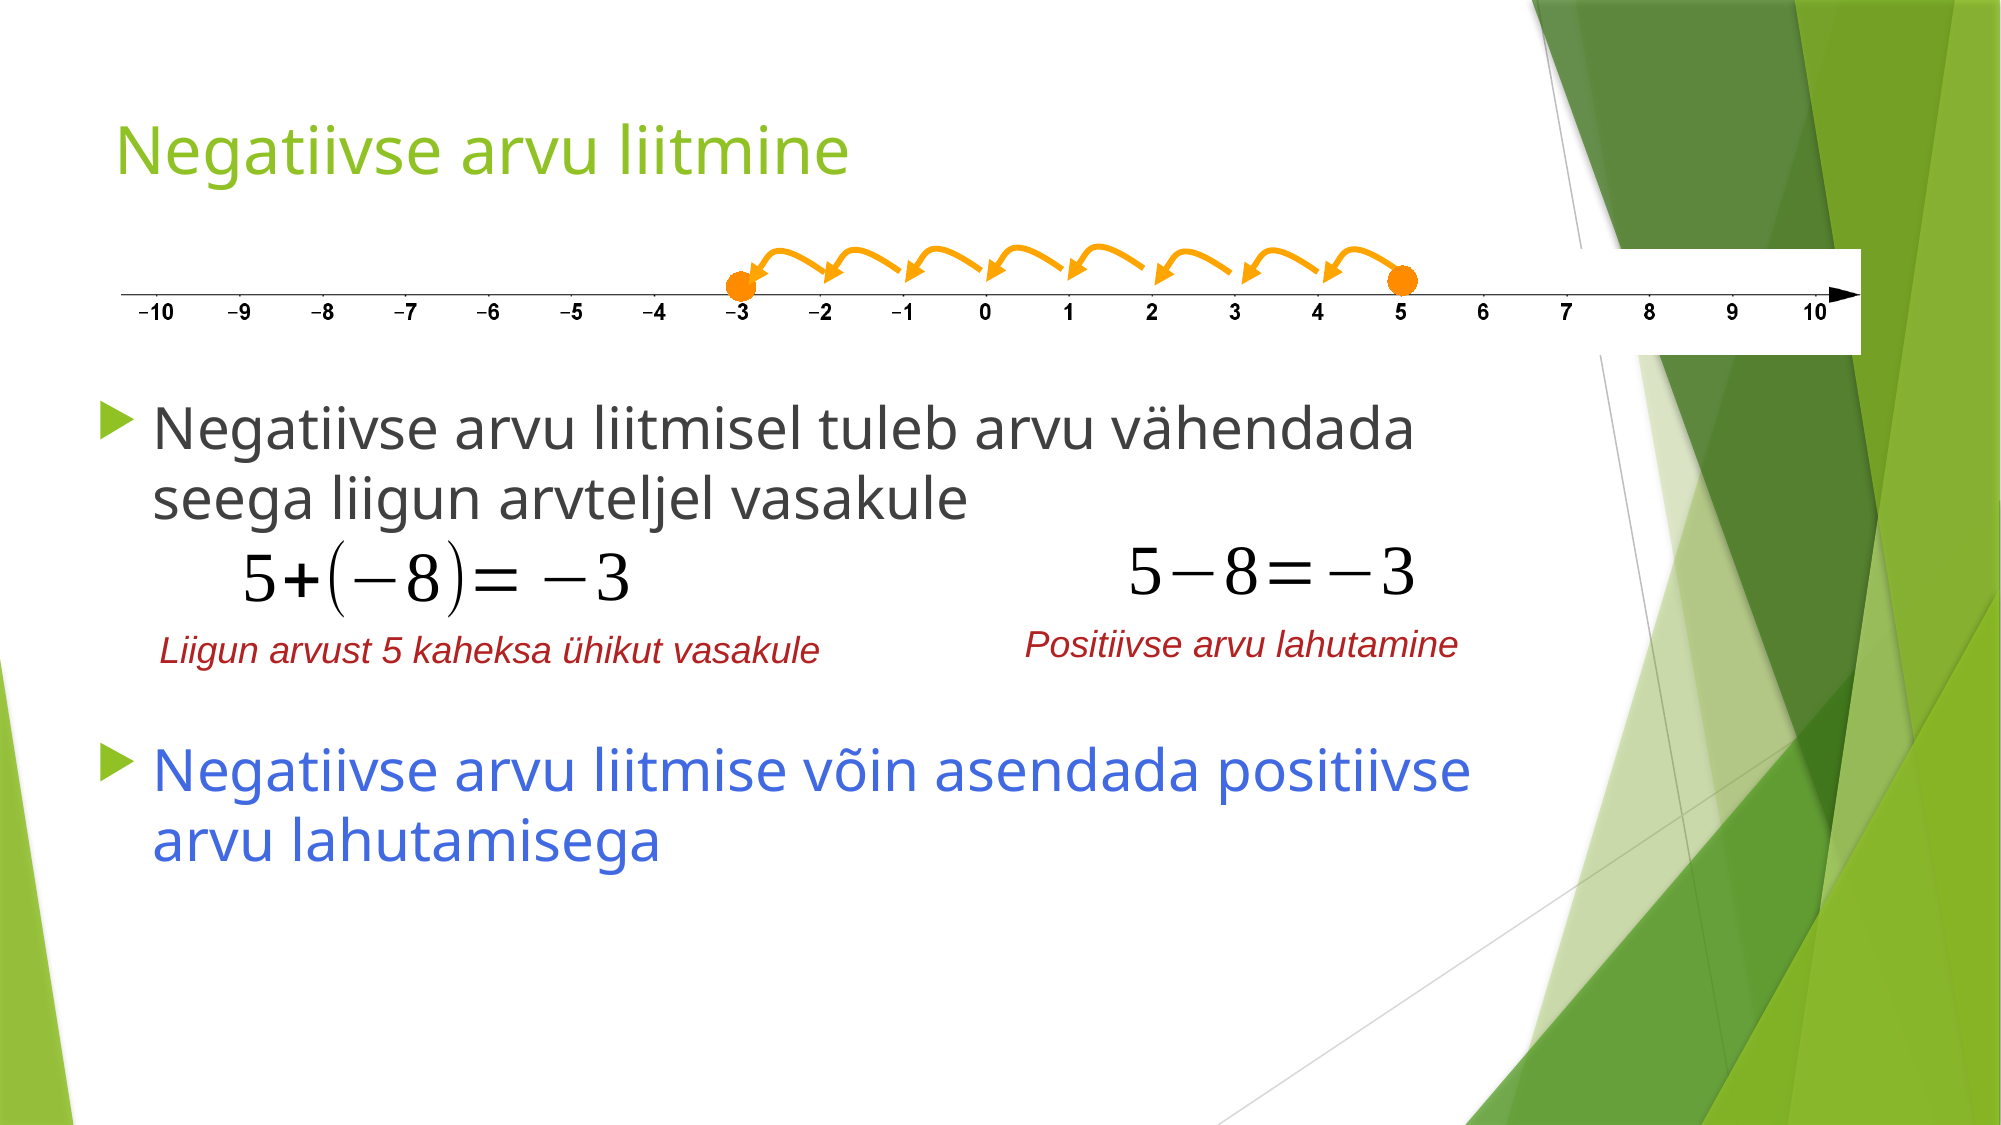

# Negatiivse arvu liitmine
Negatiivse arvu liitmisel tuleb arvu vähendada seega liigun arvteljel vasakule
Negatiivse arvu liitmise võin asendada positiivse arvu lahutamisega
Positiivse arvu lahutamine
Liigun arvust 5 kaheksa ühikut vasakule